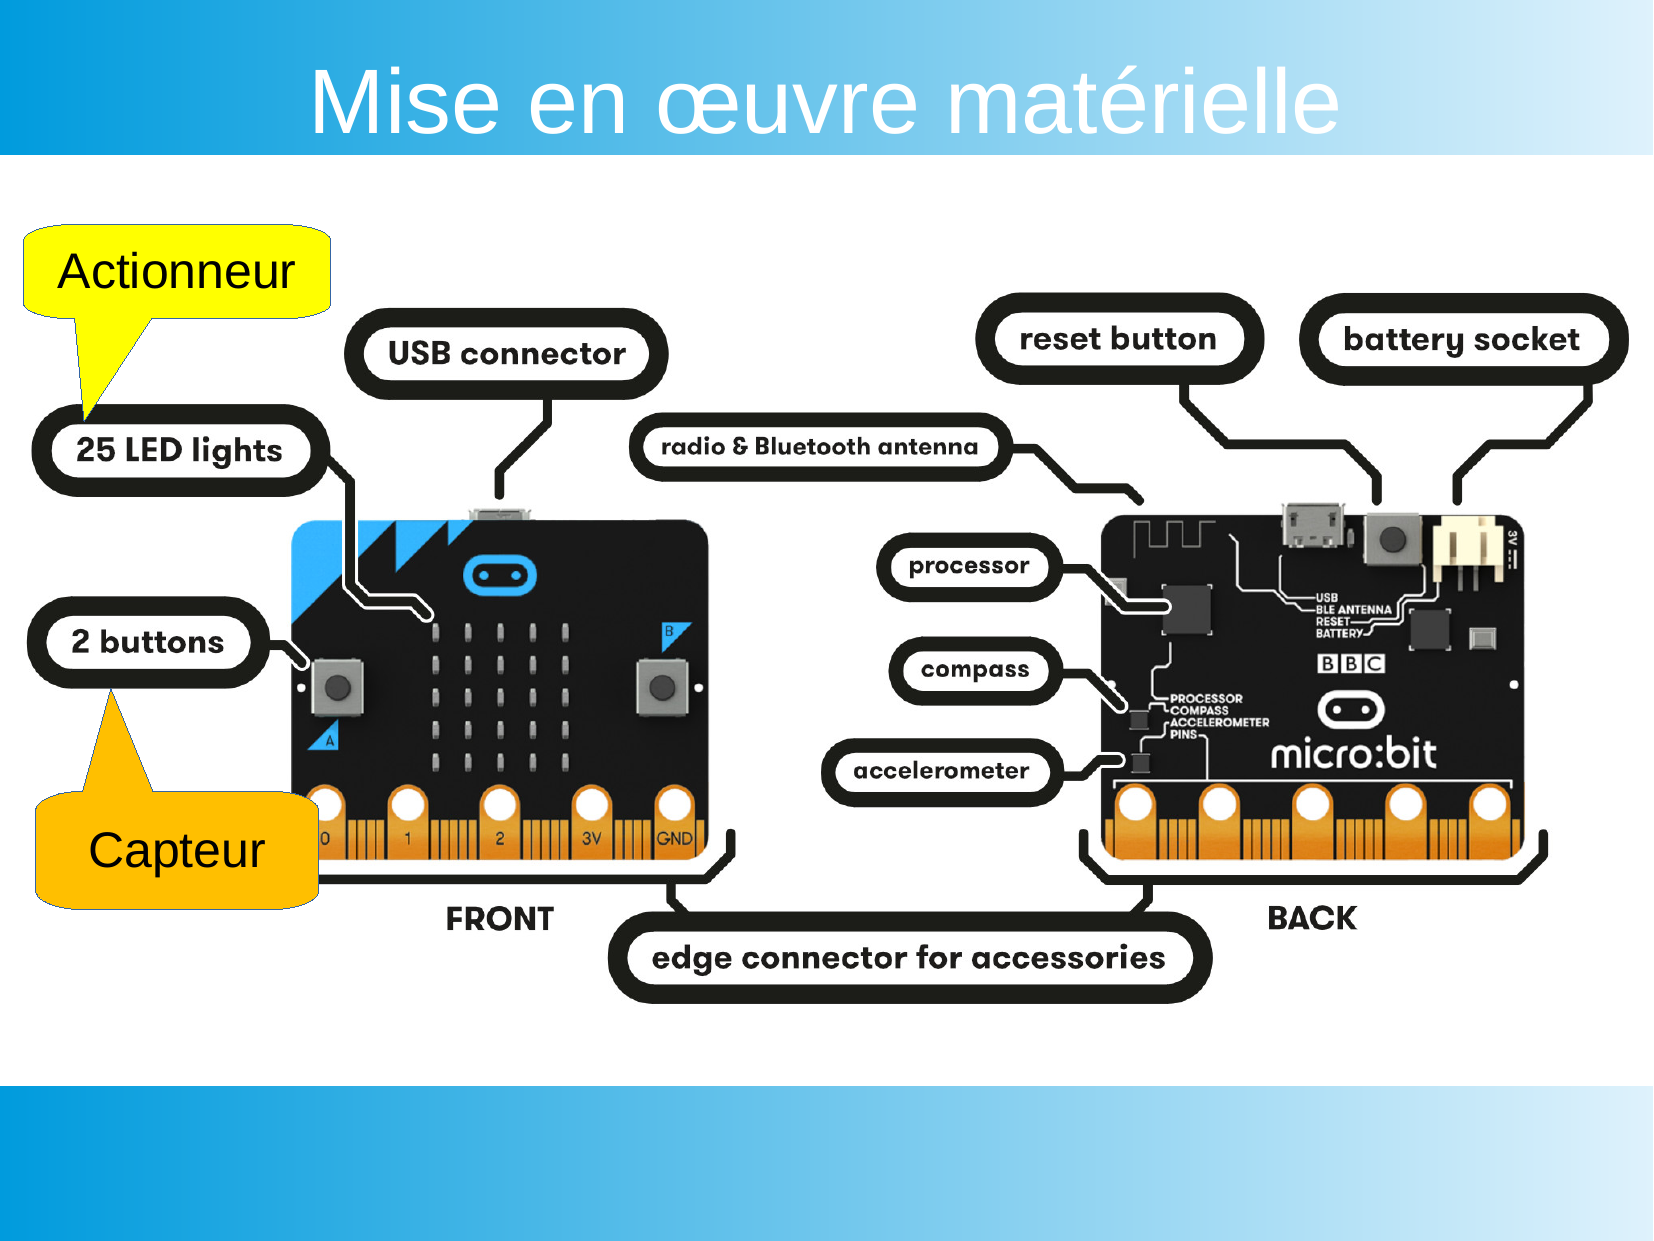

# Mise en œuvre matérielle
Actionneur
Capteur